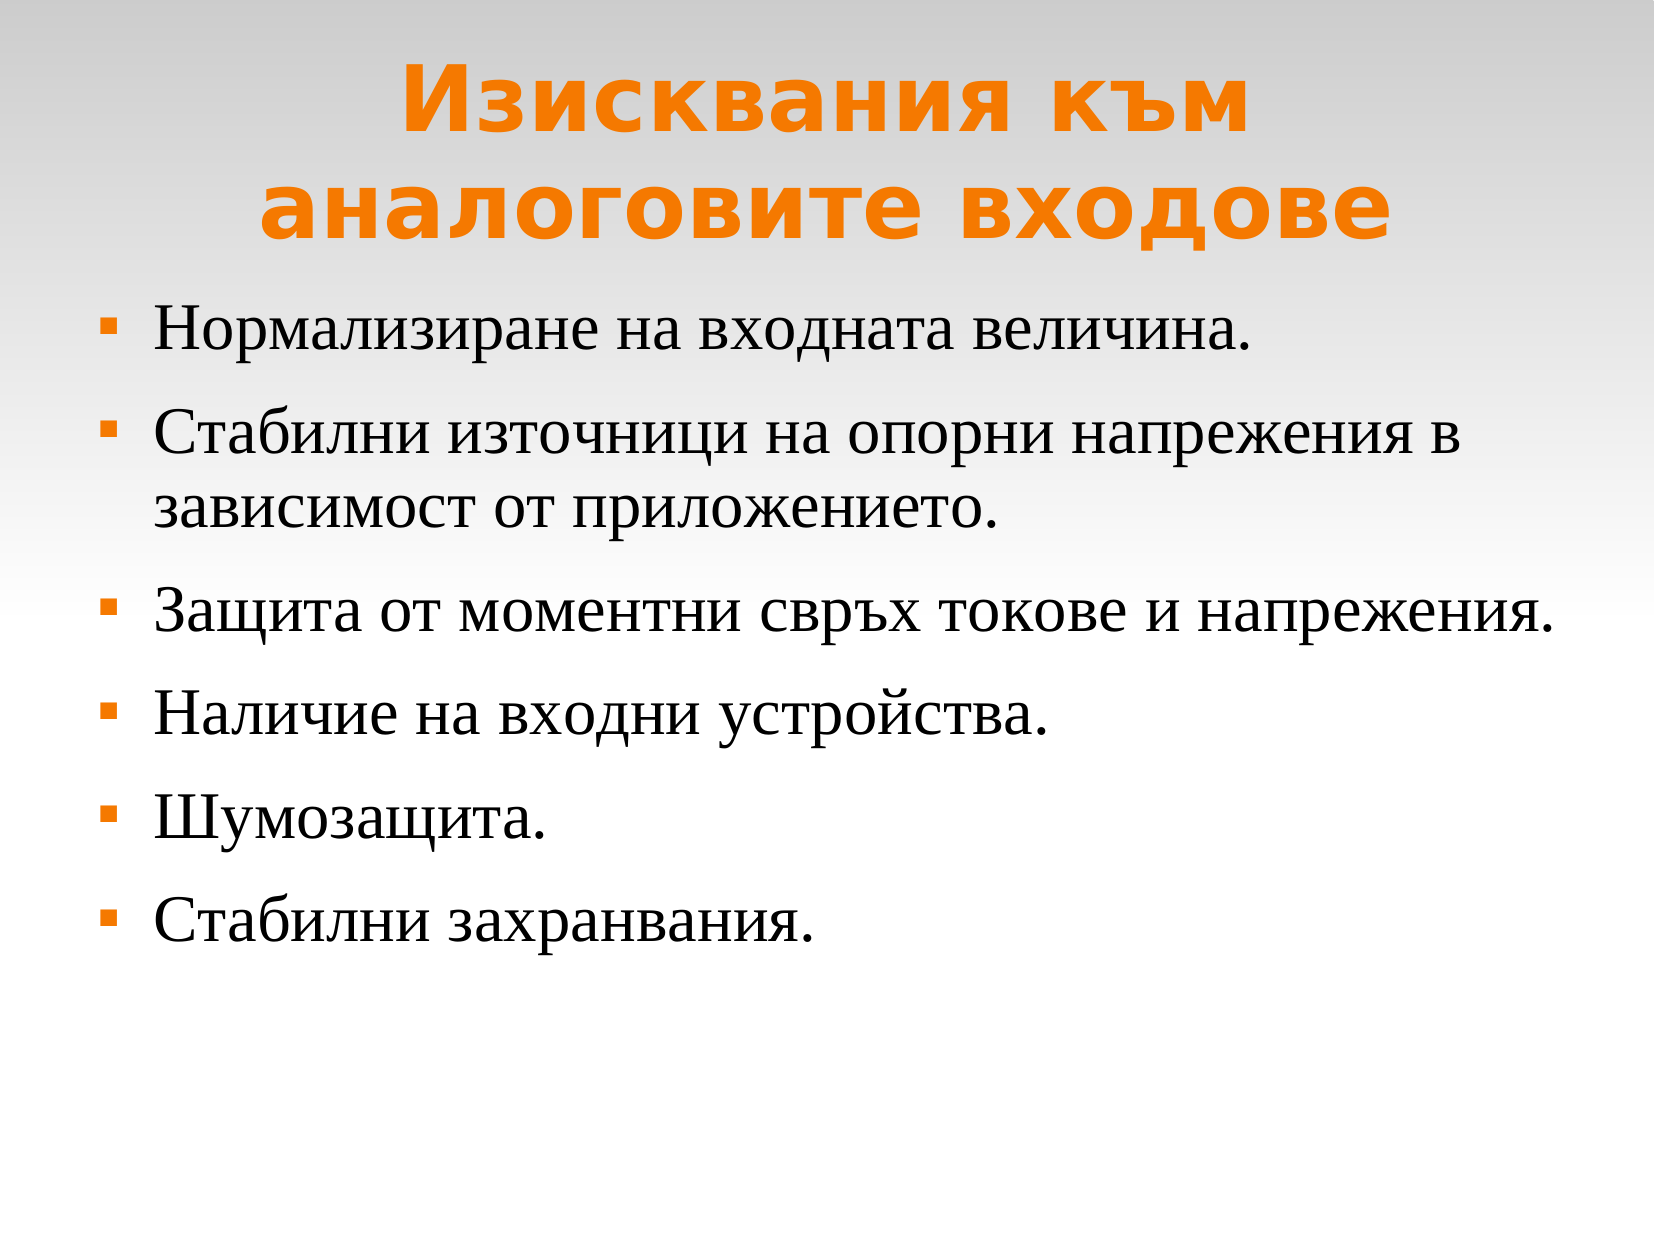

# Изисквания към аналоговите входове
Нормализиране на входната величина.
Стабилни източници на опорни напрежения в зависимост от приложението.
Защита от моментни свръх токове и напрежения.
Наличие на входни устройства.
Шумозащита.
Стабилни захранвания.